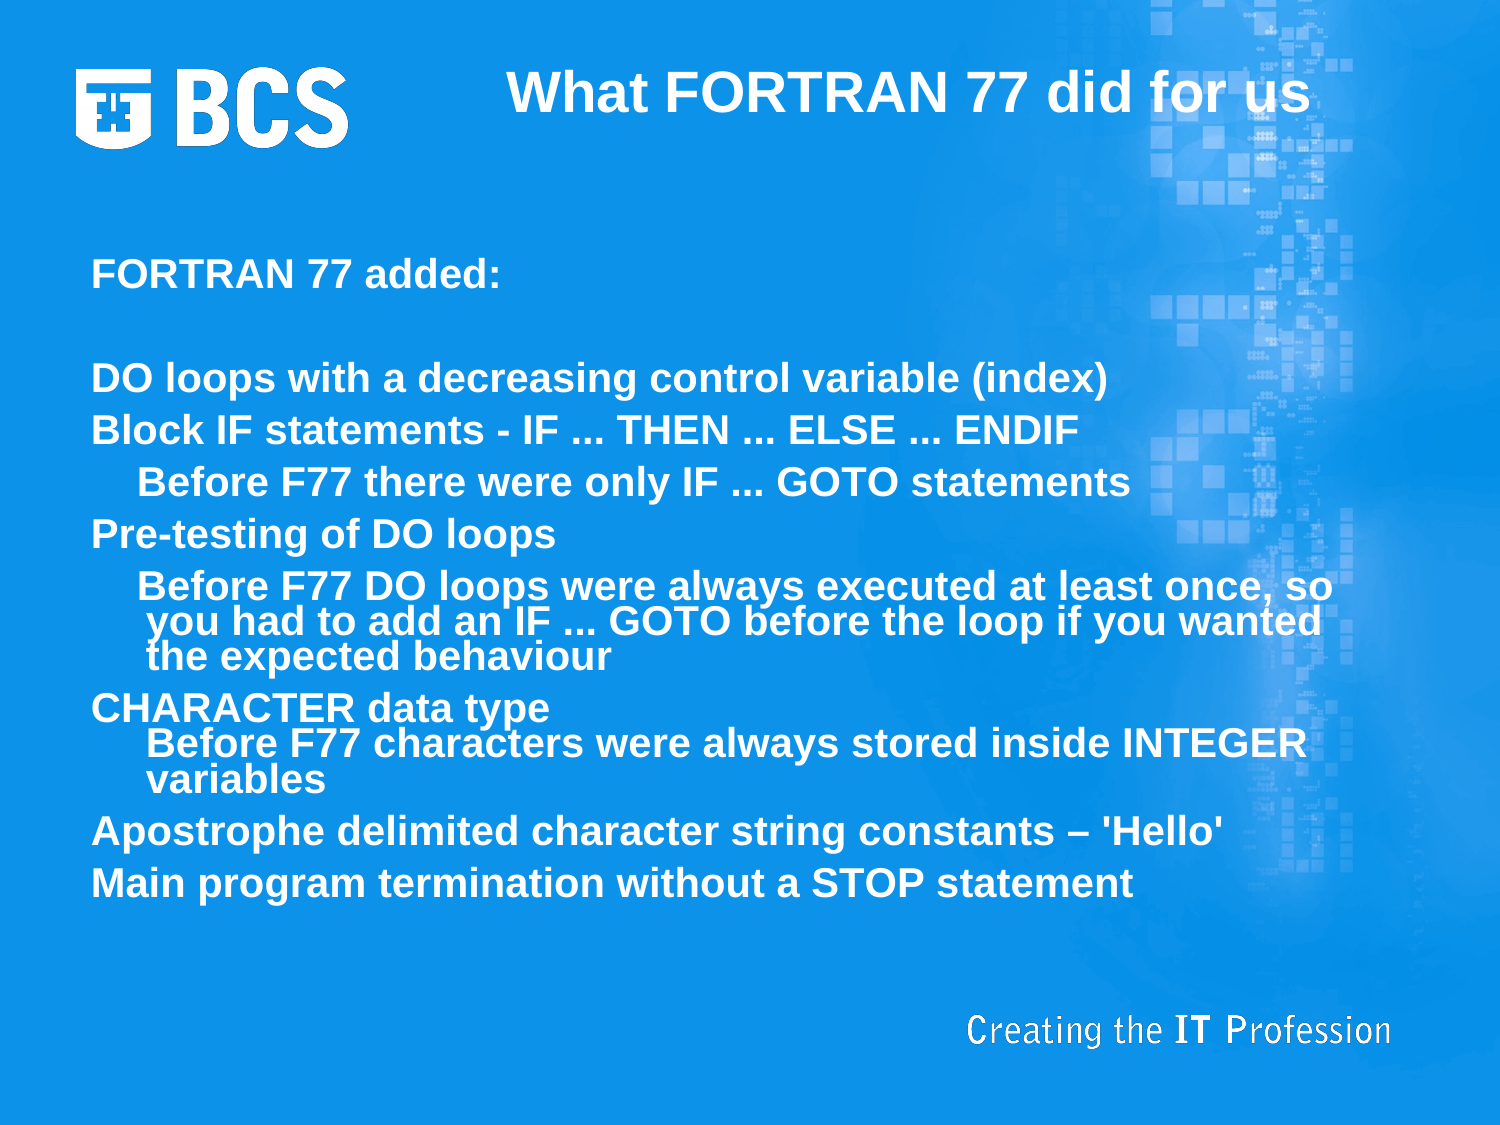

# What FORTRAN 77 did for us
FORTRAN 77 added:
DO loops with a decreasing control variable (index)
Block IF statements - IF ... THEN ... ELSE ... ENDIF
 Before F77 there were only IF ... GOTO statements
Pre-testing of DO loops
 Before F77 DO loops were always executed at least once, so you had to add an IF ... GOTO before the loop if you wanted the expected behaviour
CHARACTER data type										 Before F77 characters were always stored inside INTEGER variables
Apostrophe delimited character string constants – 'Hello'
Main program termination without a STOP statement